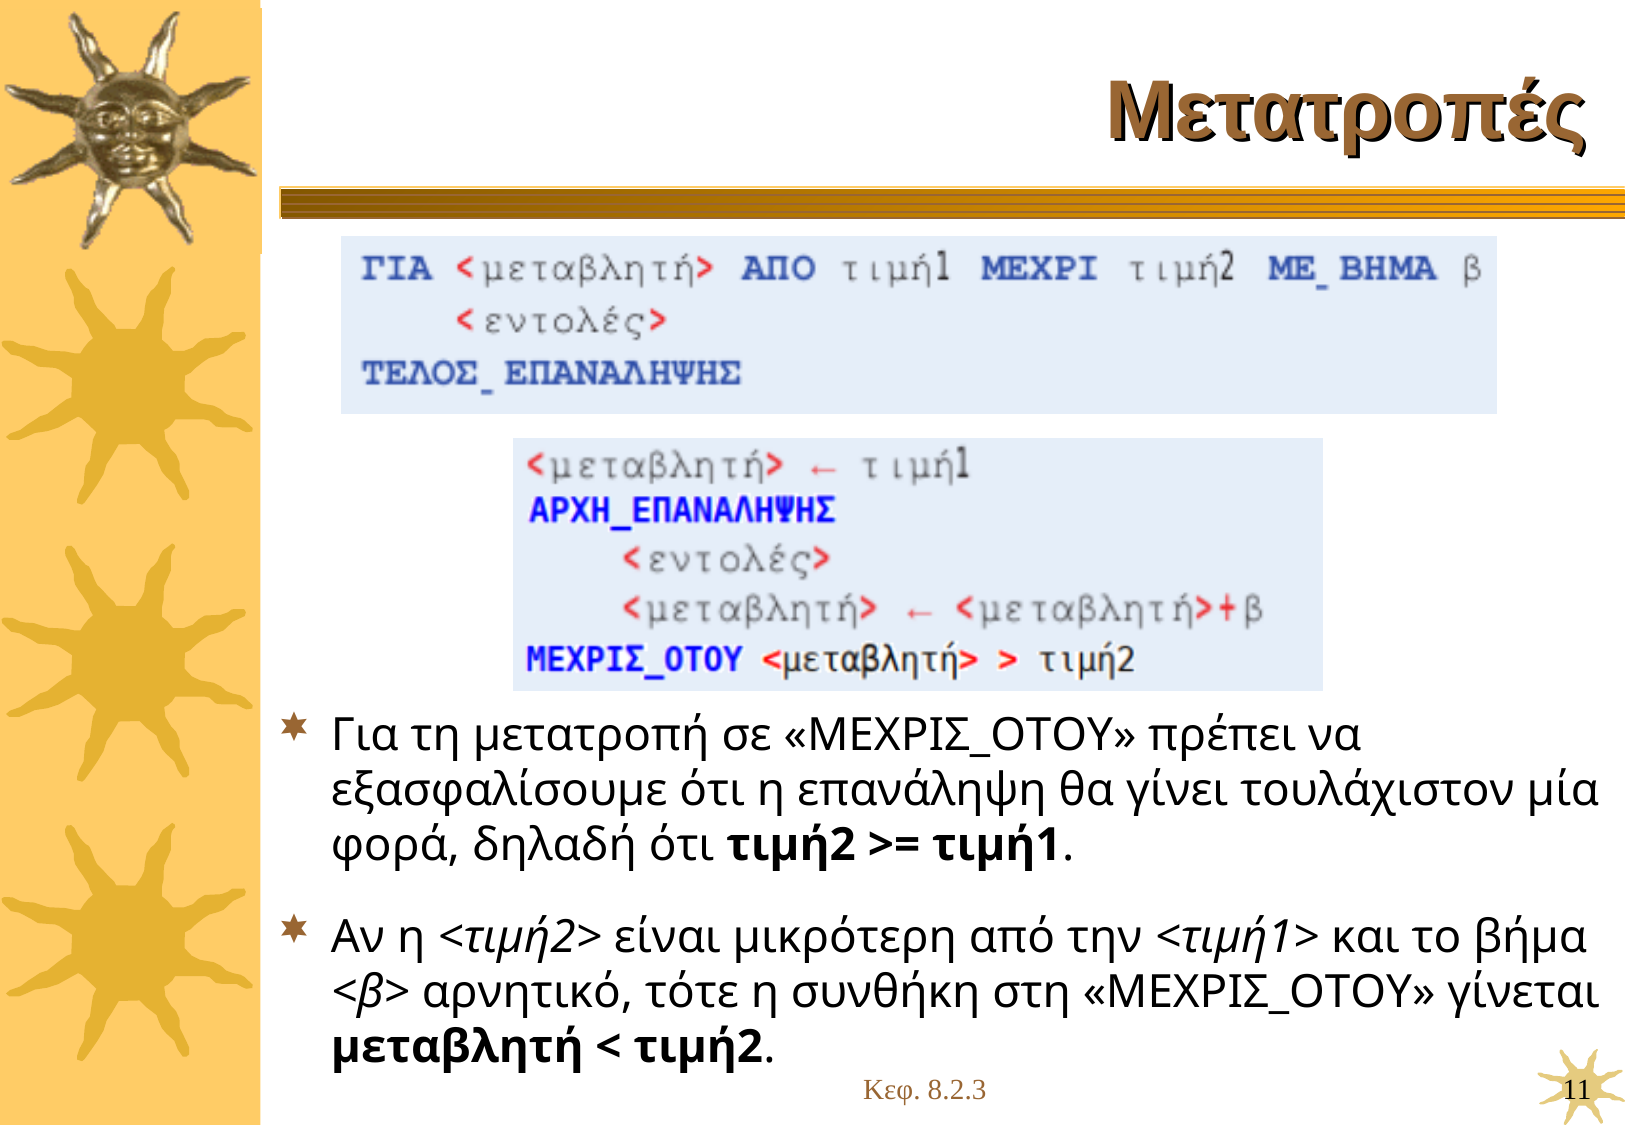

Μετατροπές
Για τη μετατροπή σε «ΜΕΧΡΙΣ_ΟΤΟΥ» πρέπει να εξασφαλίσουμε ότι η επανάληψη θα γίνει τουλάχιστον μία φορά, δηλαδή ότι τιμή2 >= τιμή1.
Αν η <τιμή2> είναι μικρότερη από την <τιμή1> και το βήμα <β> αρνητικό, τότε η συνθήκη στη «ΜΕΧΡΙΣ_ΟΤΟΥ» γίνεται
μεταβλητή < τιμή2.
Κεφ. 8.2.3
11